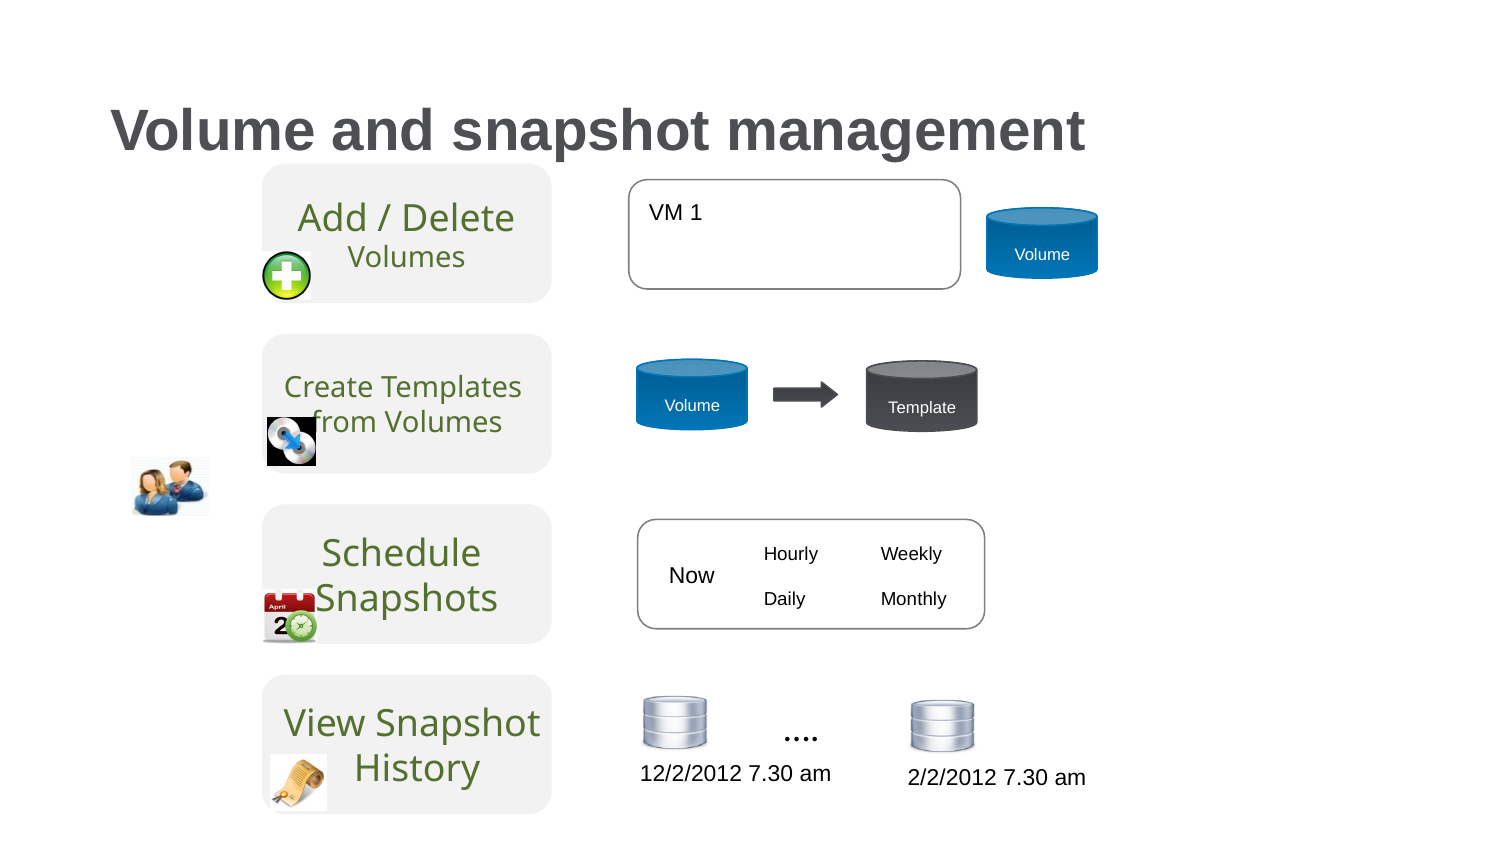

# Volume and snapshot management
Add / Delete
Volumes
VM 1
Volume
Create Templates
from Volumes
Volume
Template
Schedule
Snapshots
Hourly
Daily
Weekly
Monthly
Now
View Snapshot
History
….
12/2/2012 7.30 am
2/2/2012 7.30 am